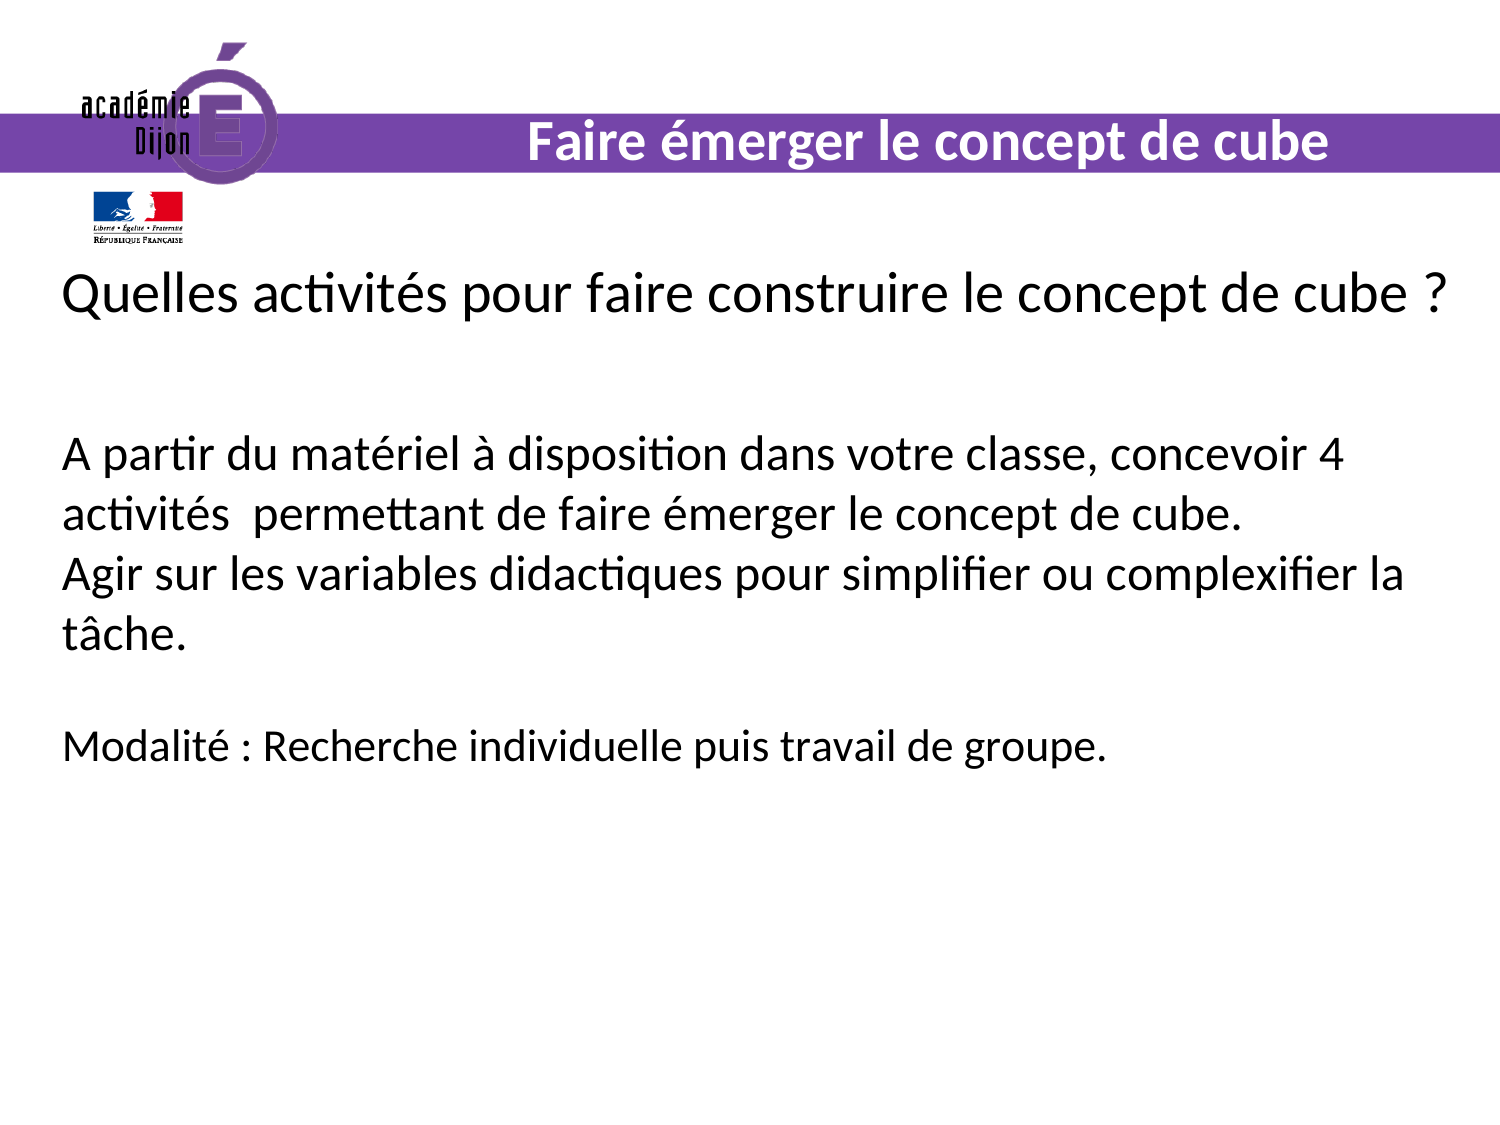

Faire émerger le concept de cube
Quelles activités pour faire construire le concept de cube ?
A partir du matériel à disposition dans votre classe, concevoir 4 activités permettant de faire émerger le concept de cube.
Agir sur les variables didactiques pour simplifier ou complexifier la tâche.
Modalité : Recherche individuelle puis travail de groupe.